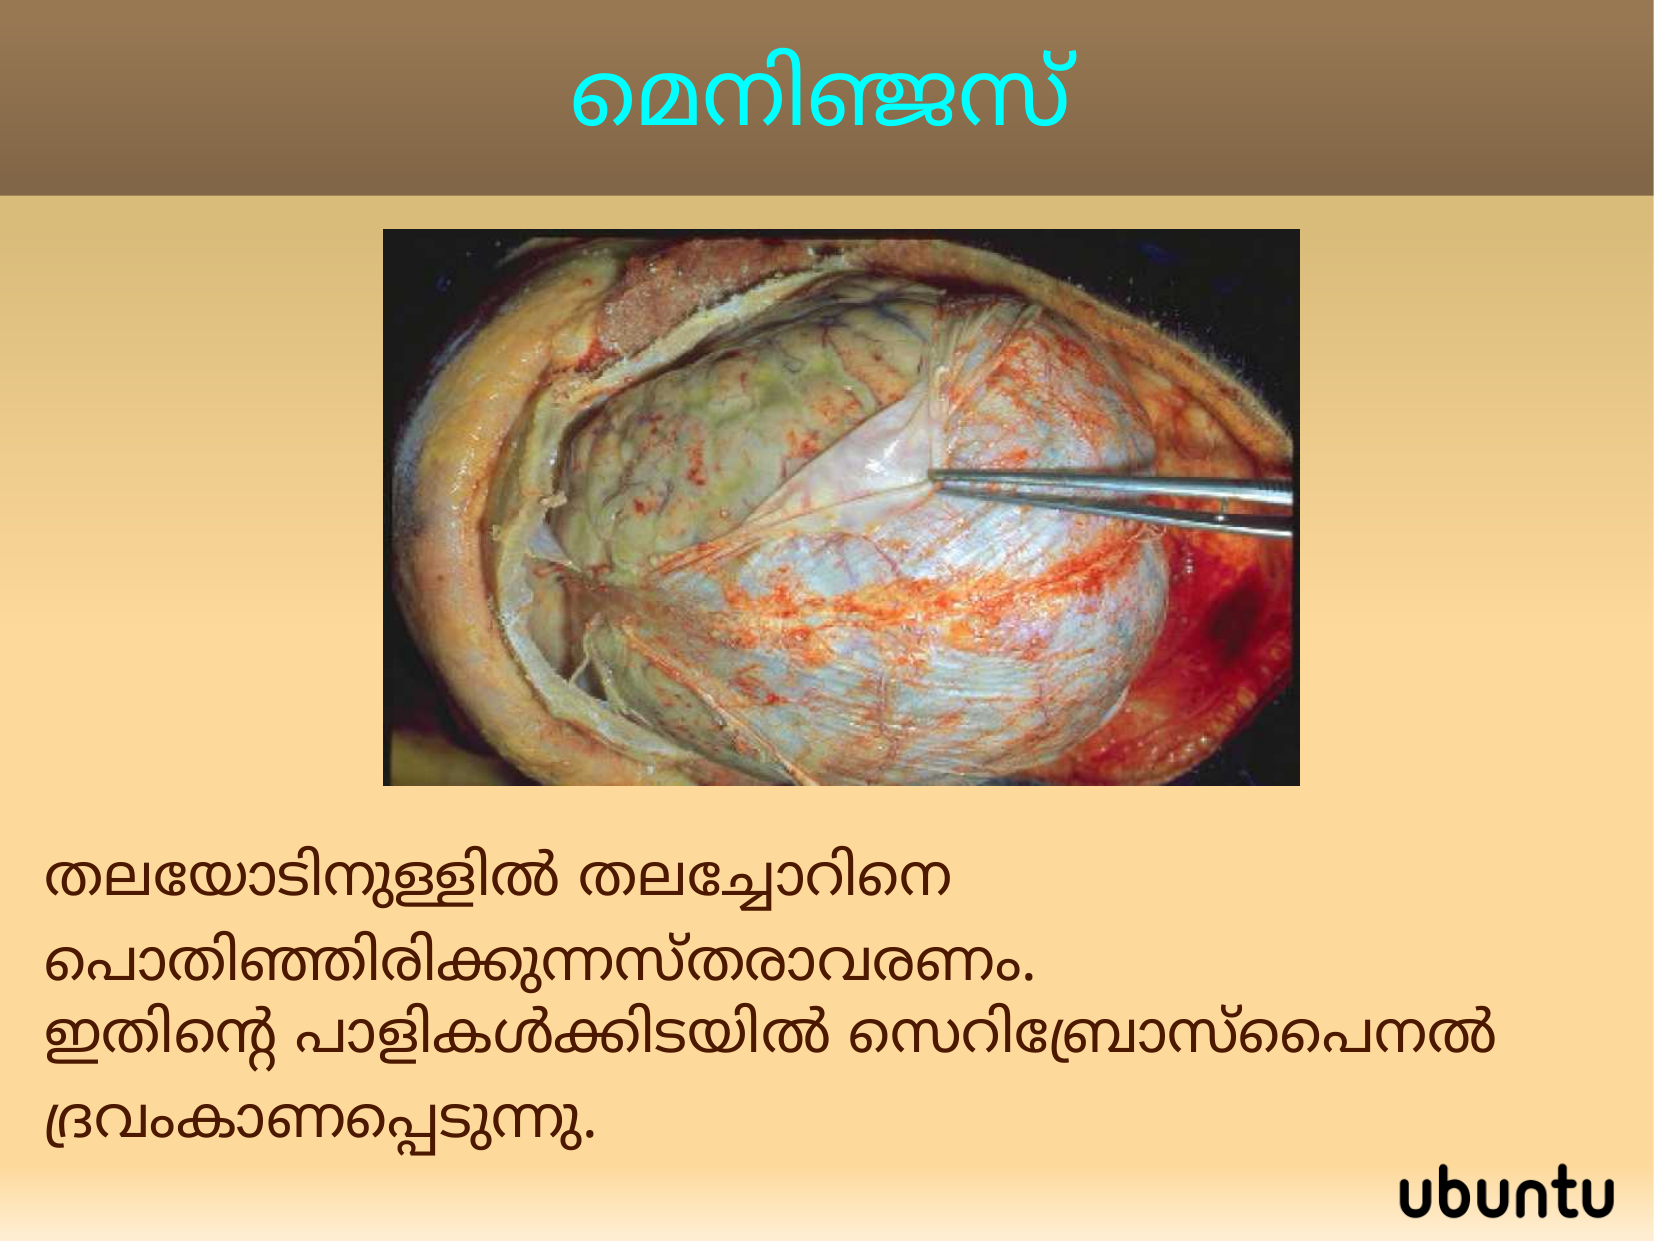

# മെനിഞ്ജസ്
തലയോടിനുള്ളില്‍ തലച്ചോറിനെ പൊതിഞ്ഞിരിക്കുന്നസ്തരാവരണം.
ഇതിന്റെ പാളികള്‍ക്കിടയില്‍ സെറിബ്രോസ്പൈനല്‍ ദ്രവംകാണപ്പെടുന്നു.